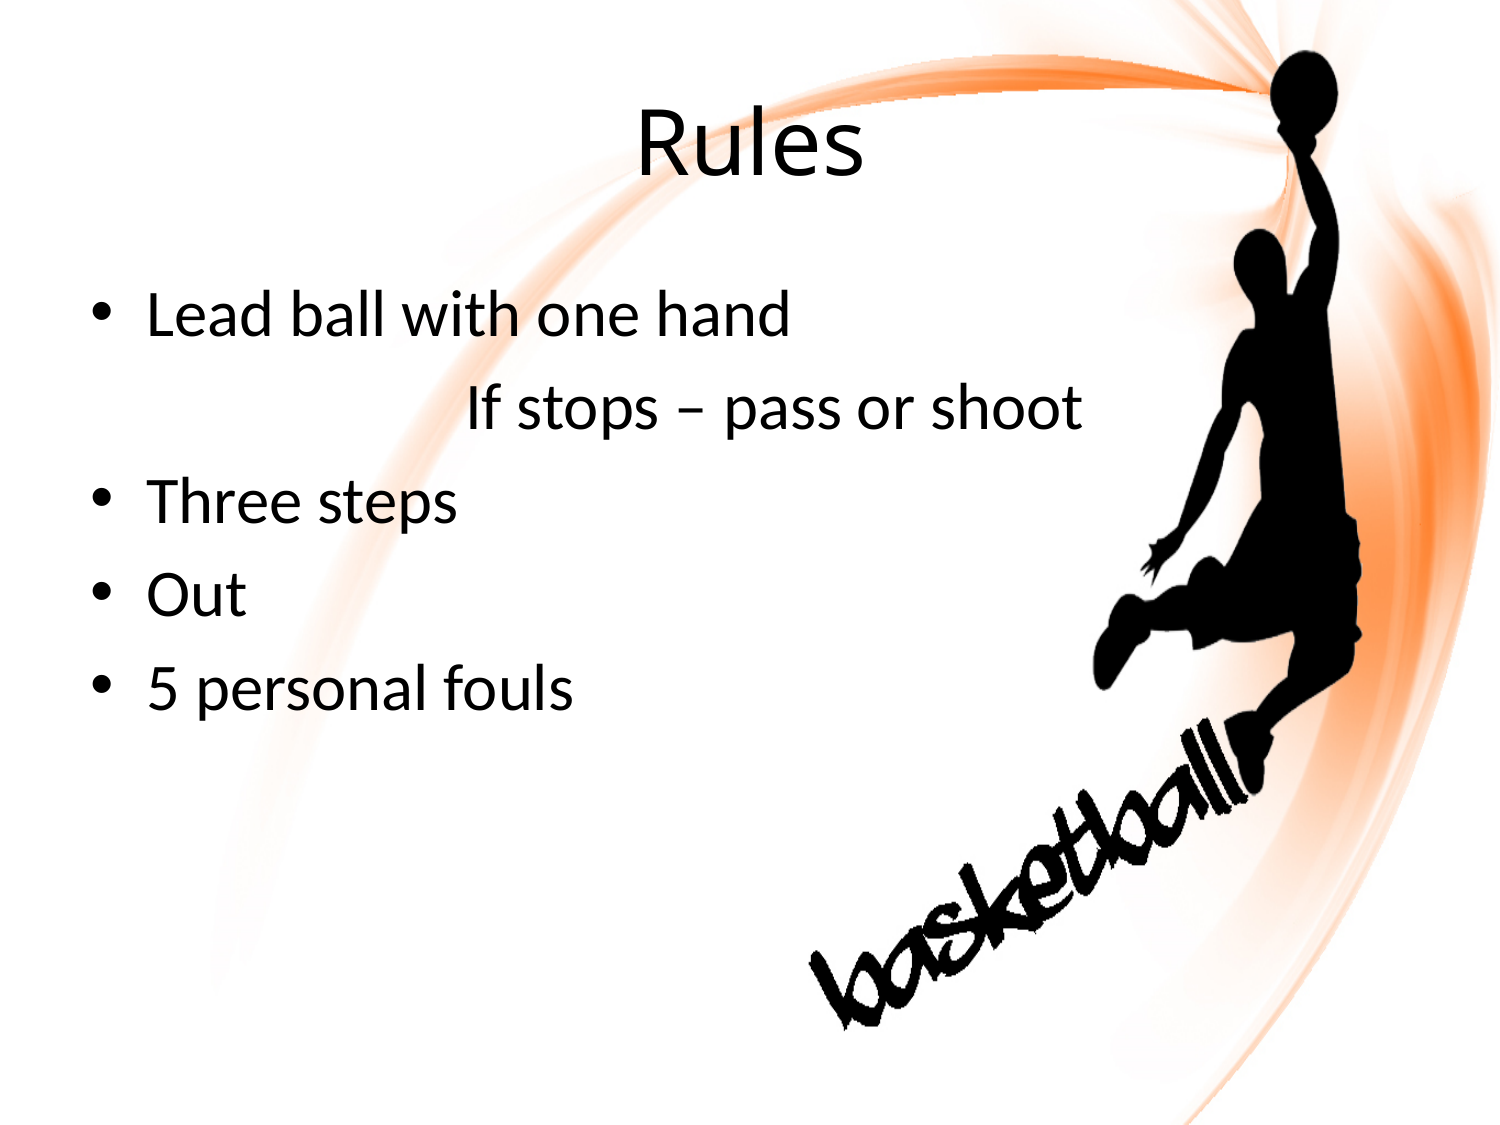

# Rules
Lead ball with one hand
 If stops – pass or shoot
Three steps
Out
5 personal fouls